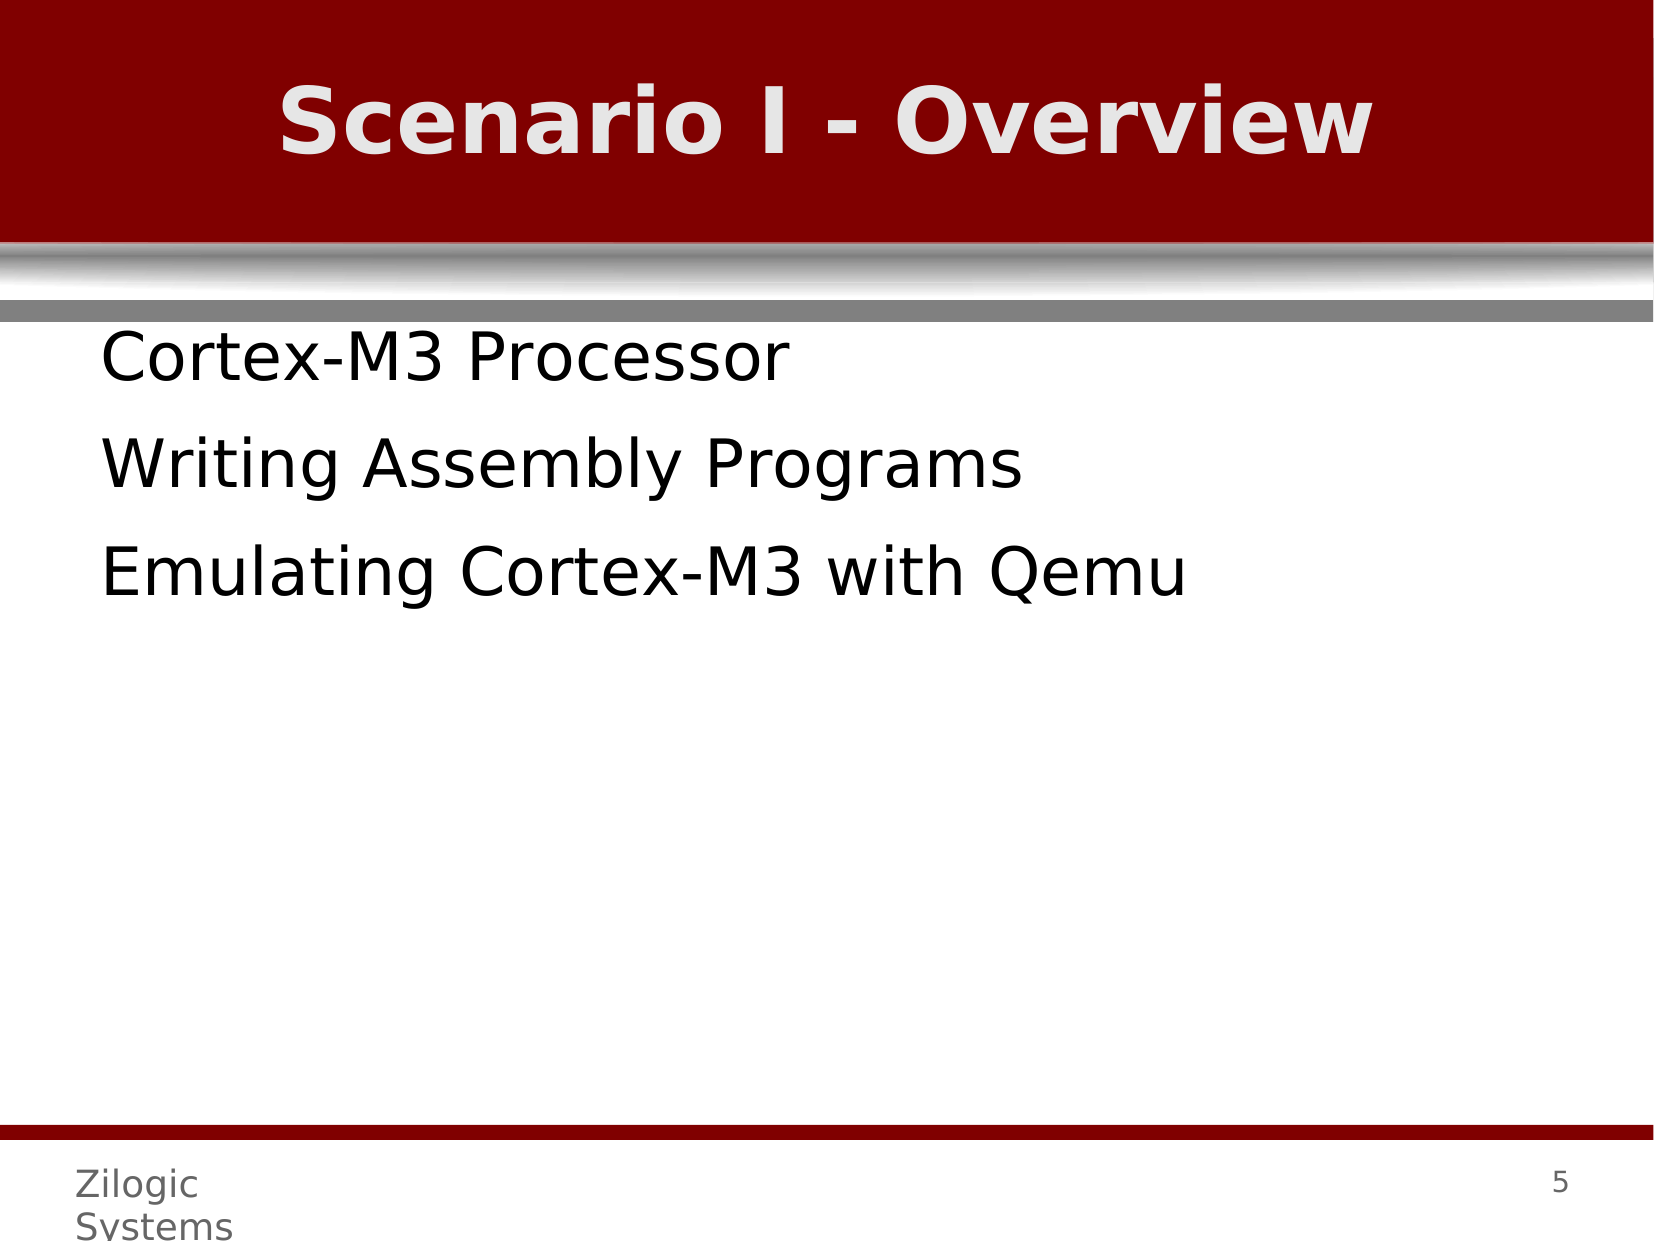

# Scenario I - Overview
Cortex-M3 Processor
Writing Assembly Programs
Emulating Cortex-M3 with Qemu
5